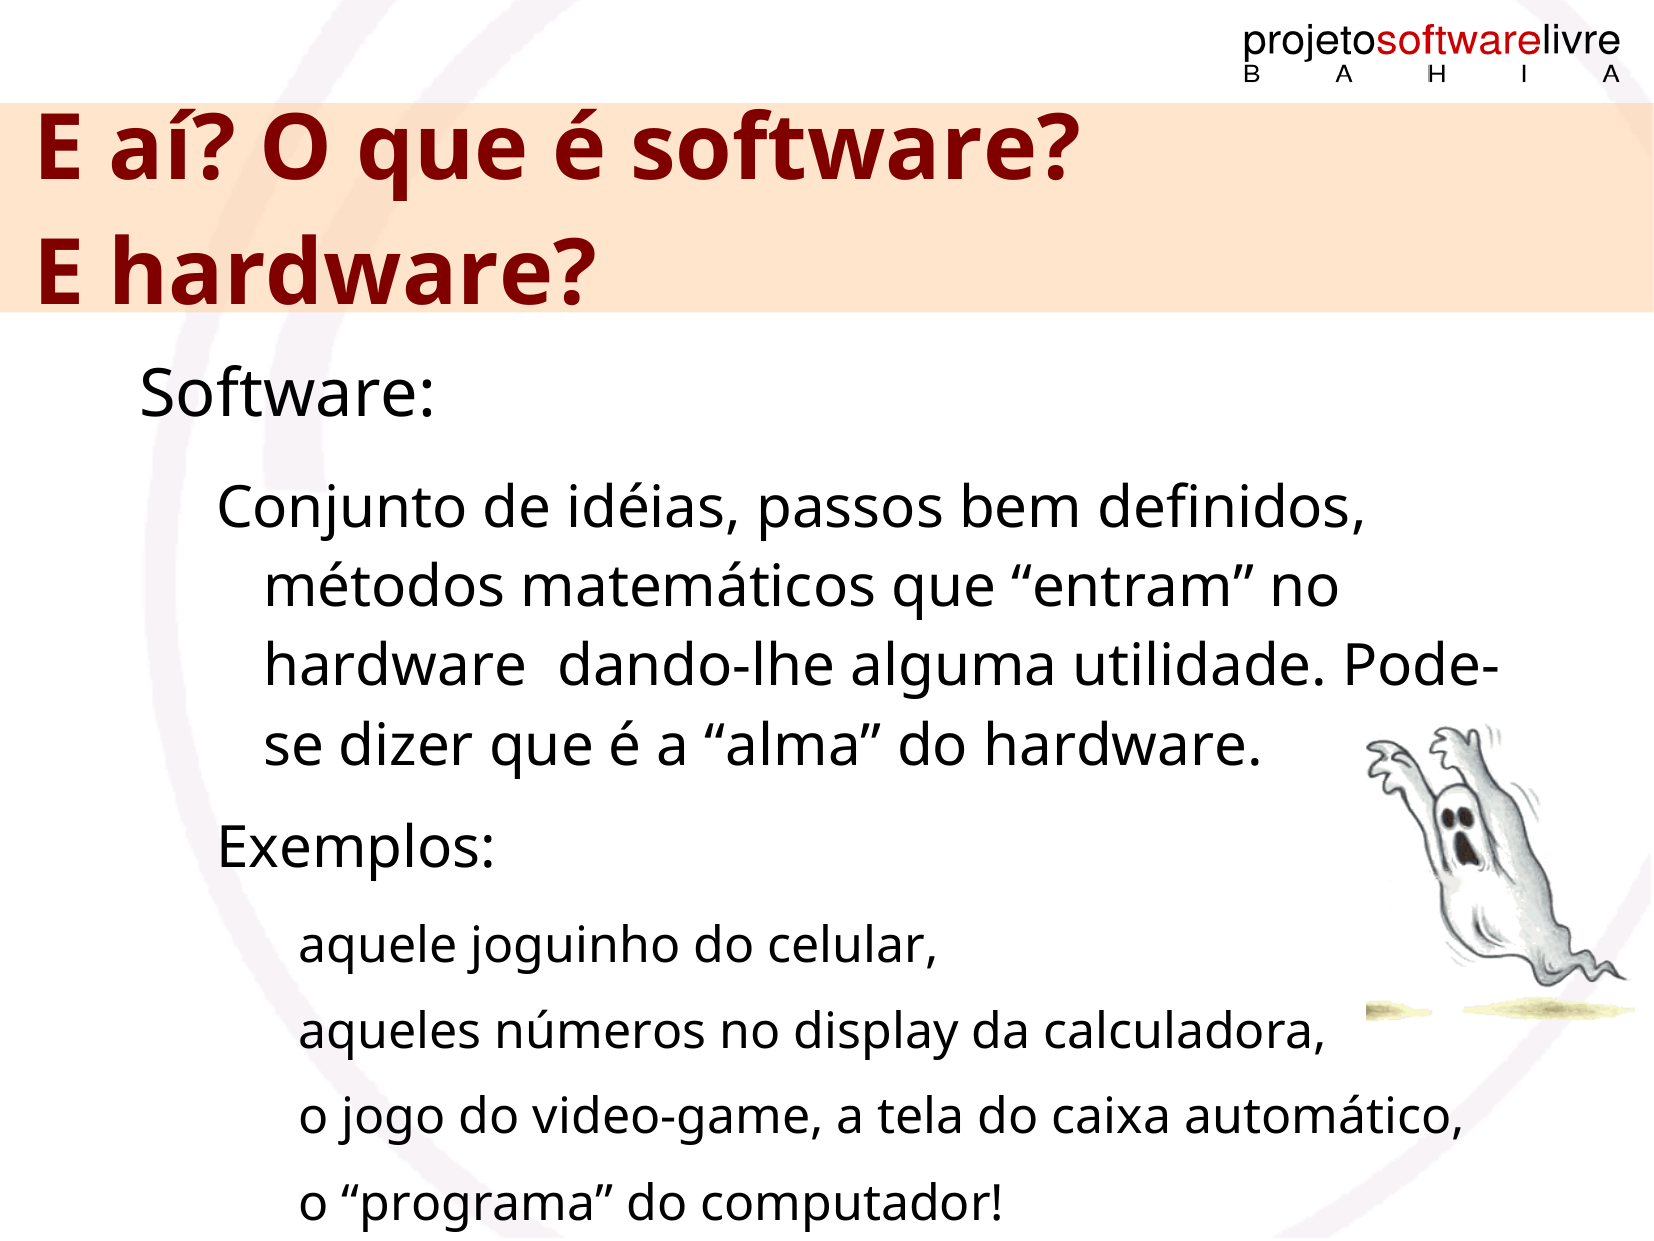

# E aí? O que é software? E hardware?
Software:
Conjunto de idéias, passos bem definidos, métodos matemáticos que “entram” no hardware dando-lhe alguma utilidade. Pode-se dizer que é a “alma” do hardware.
Exemplos:
aquele joguinho do celular,
aqueles números no display da calculadora,
o jogo do video-game, a tela do caixa automático,
o “programa” do computador!